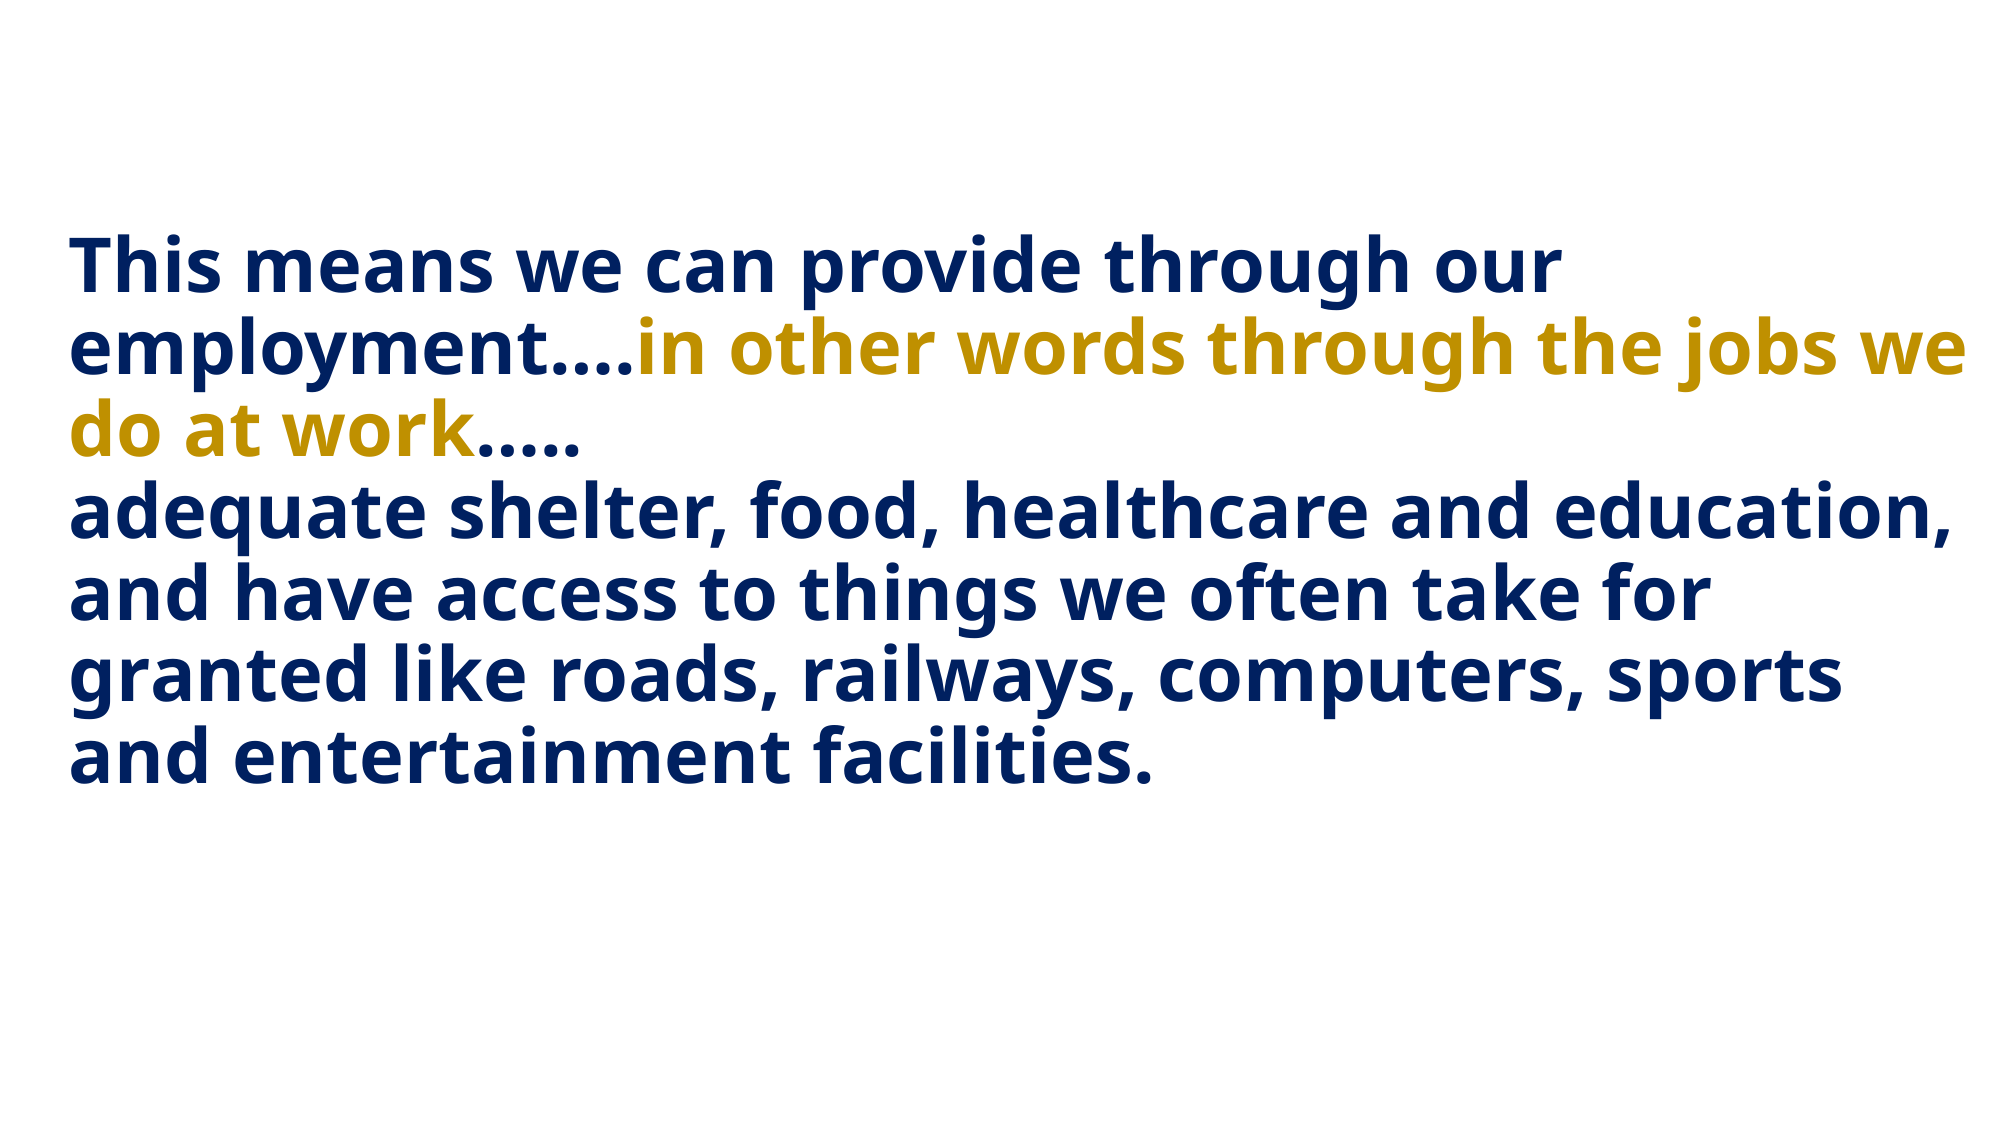

# This means we can provide through our employment….in other words through the jobs we do at work….. adequate shelter, food, healthcare and education, and have access to things we often take for granted like roads, railways, computers, sports and entertainment facilities.